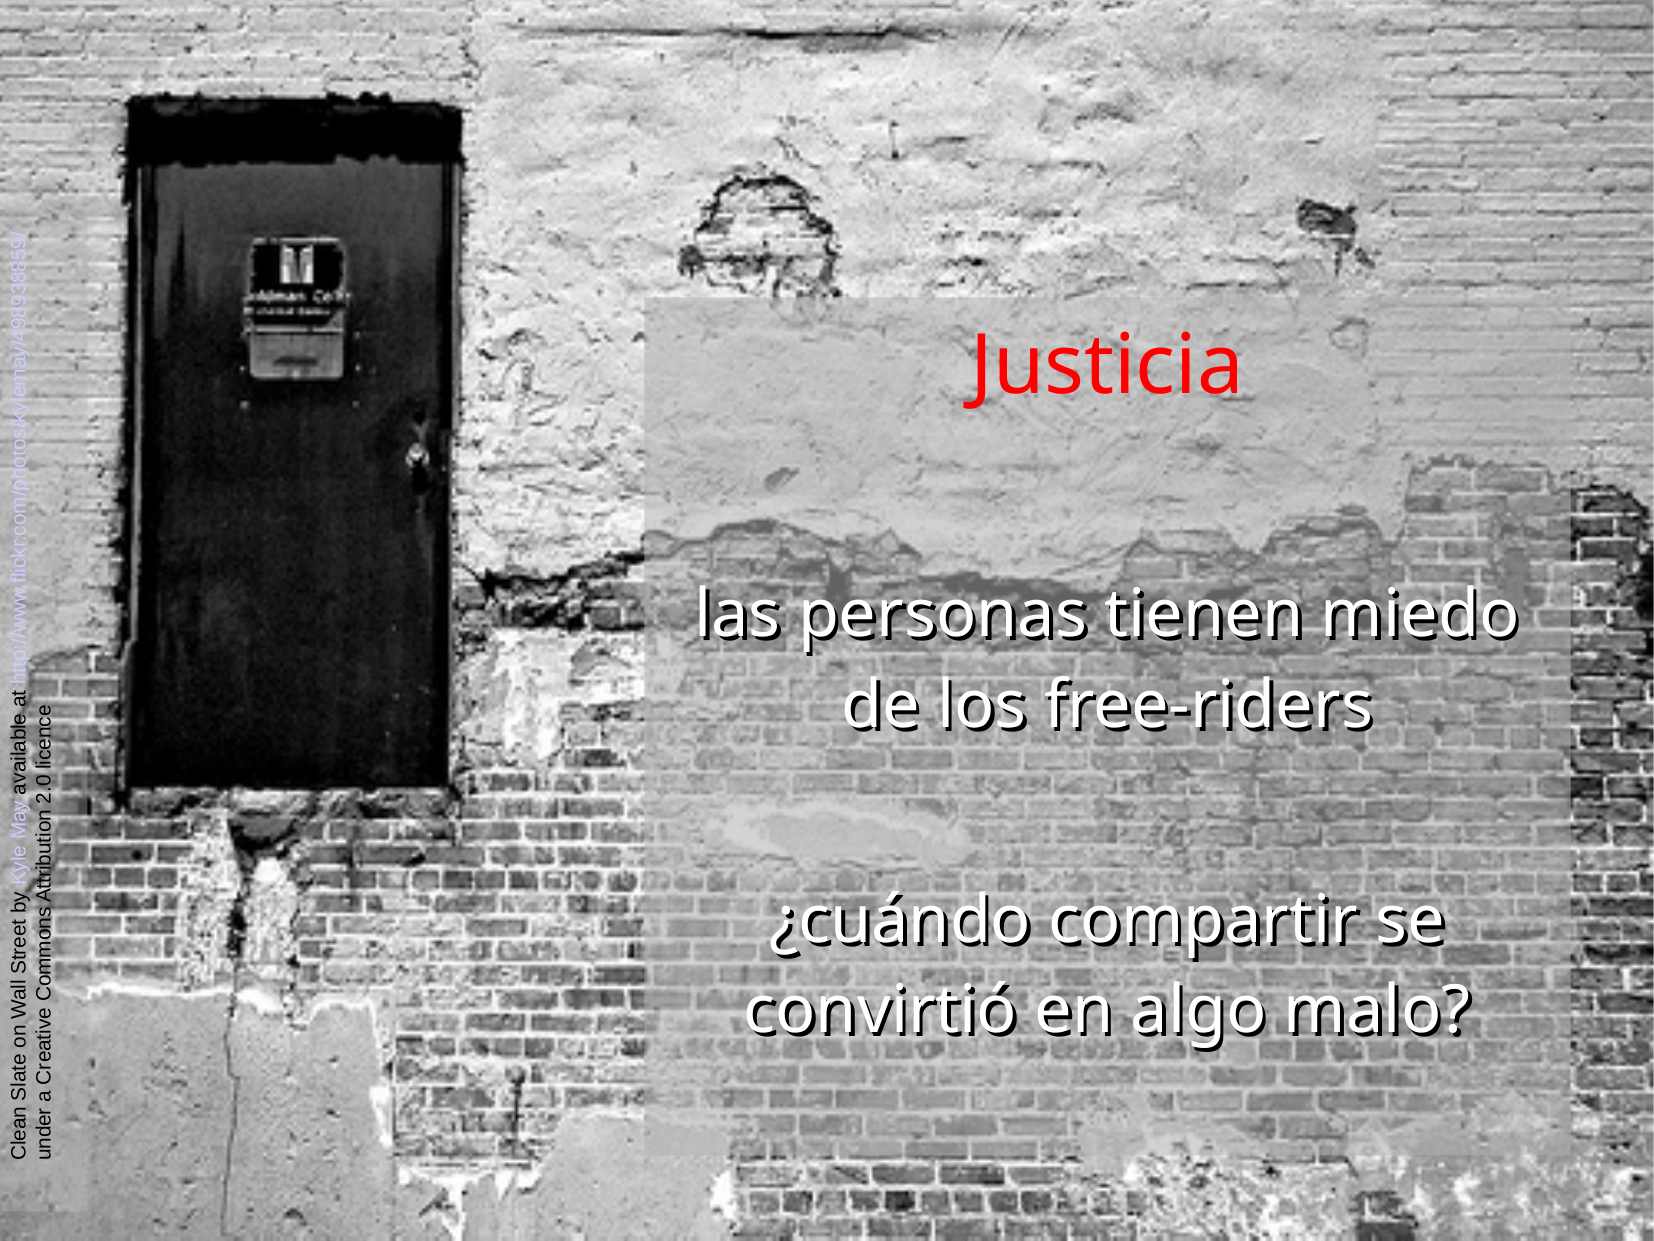

# Justicia
las personas tienen miedo de los free-riders
¿cuándo compartir se convirtió en algo malo?
Clean Slate on Wall Street by Kyle May available at http://www.flickr.com/photos/kylemay/498938859/
under a Creative Commons Attribution 2.0 licence